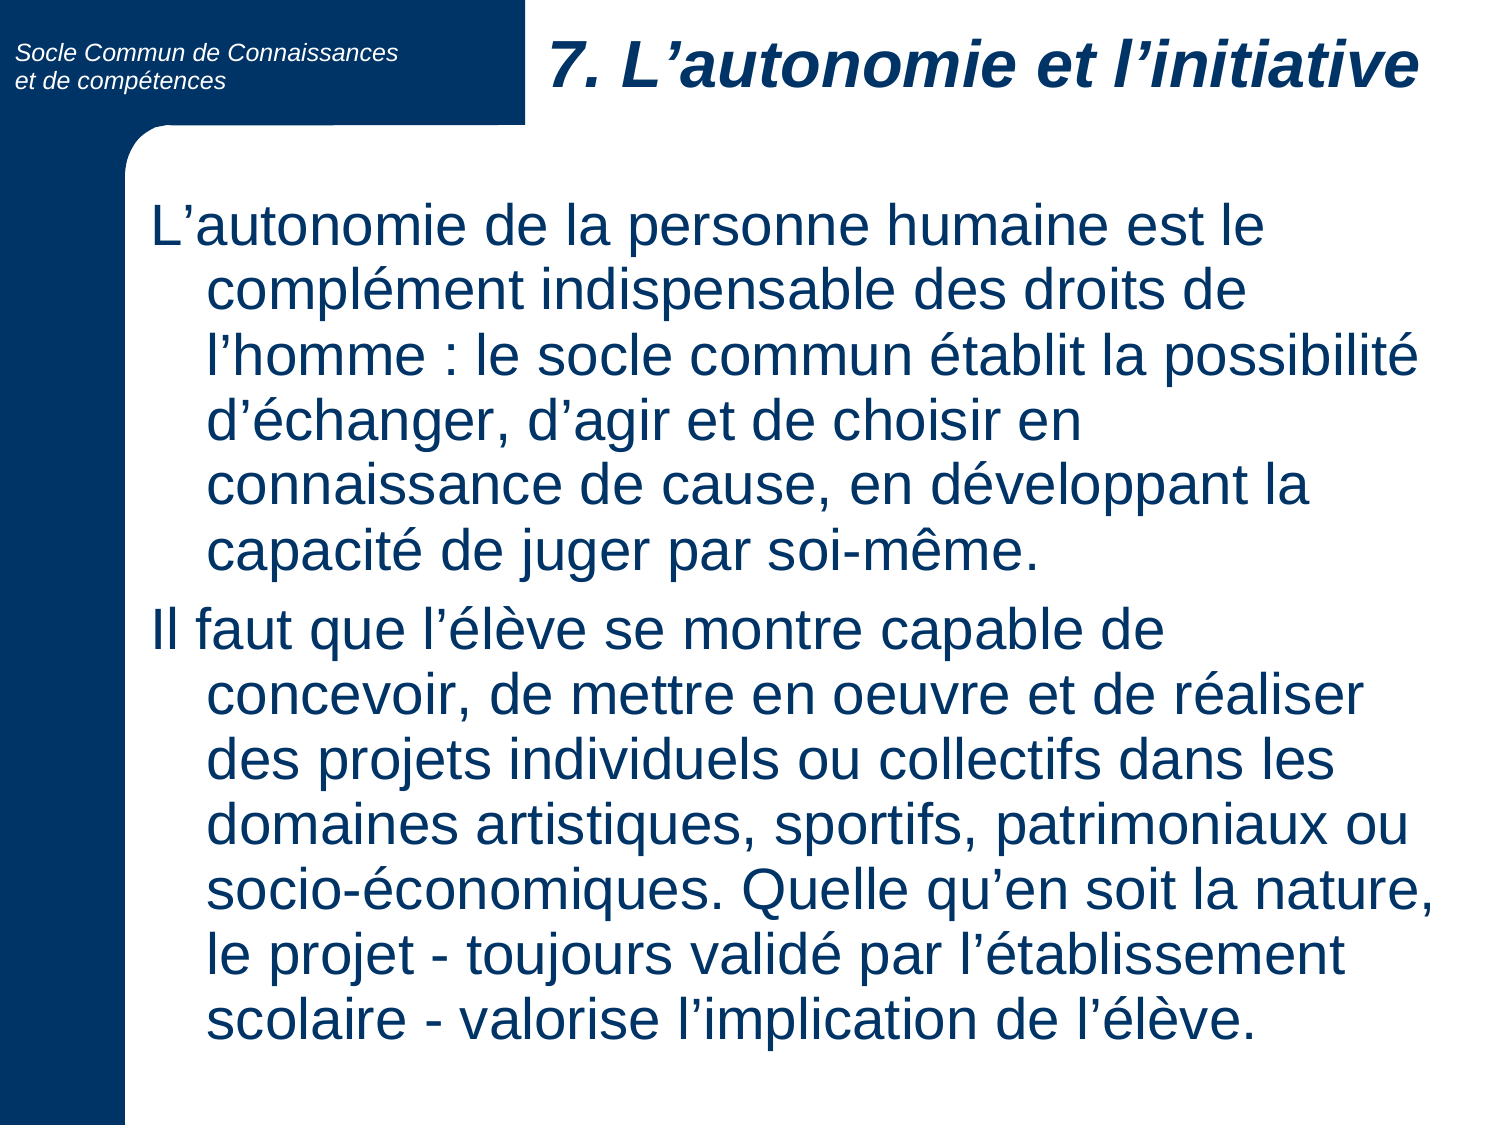

# 7. L’autonomie et l’initiative
L’autonomie de la personne humaine est le complément indispensable des droits de l’homme : le socle commun établit la possibilité d’échanger, d’agir et de choisir en connaissance de cause, en développant la capacité de juger par soi-même.
Il faut que l’élève se montre capable de concevoir, de mettre en oeuvre et de réaliser des projets individuels ou collectifs dans les domaines artistiques, sportifs, patrimoniaux ou socio-économiques. Quelle qu’en soit la nature, le projet - toujours validé par l’établissement scolaire - valorise l’implication de l’élève.